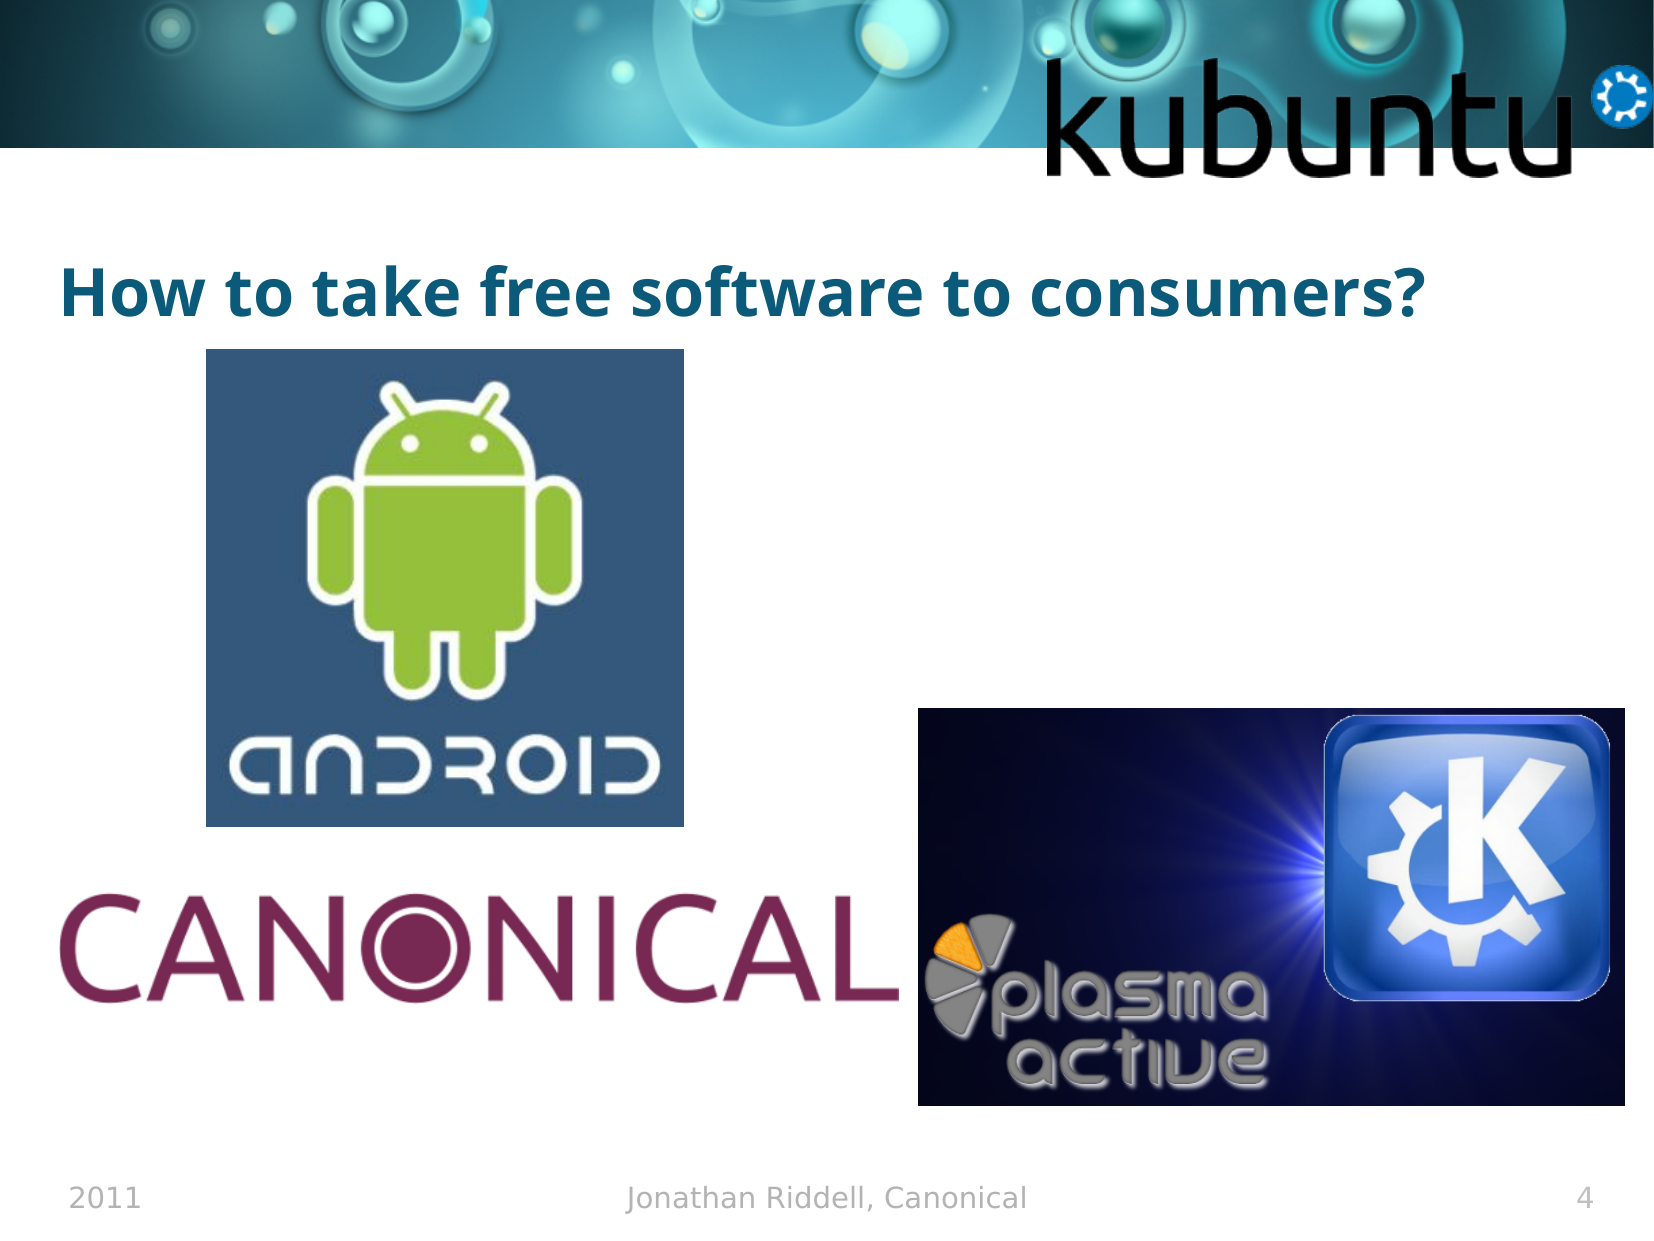

# How to take free software to consumers?
Name
www.kde.org
4